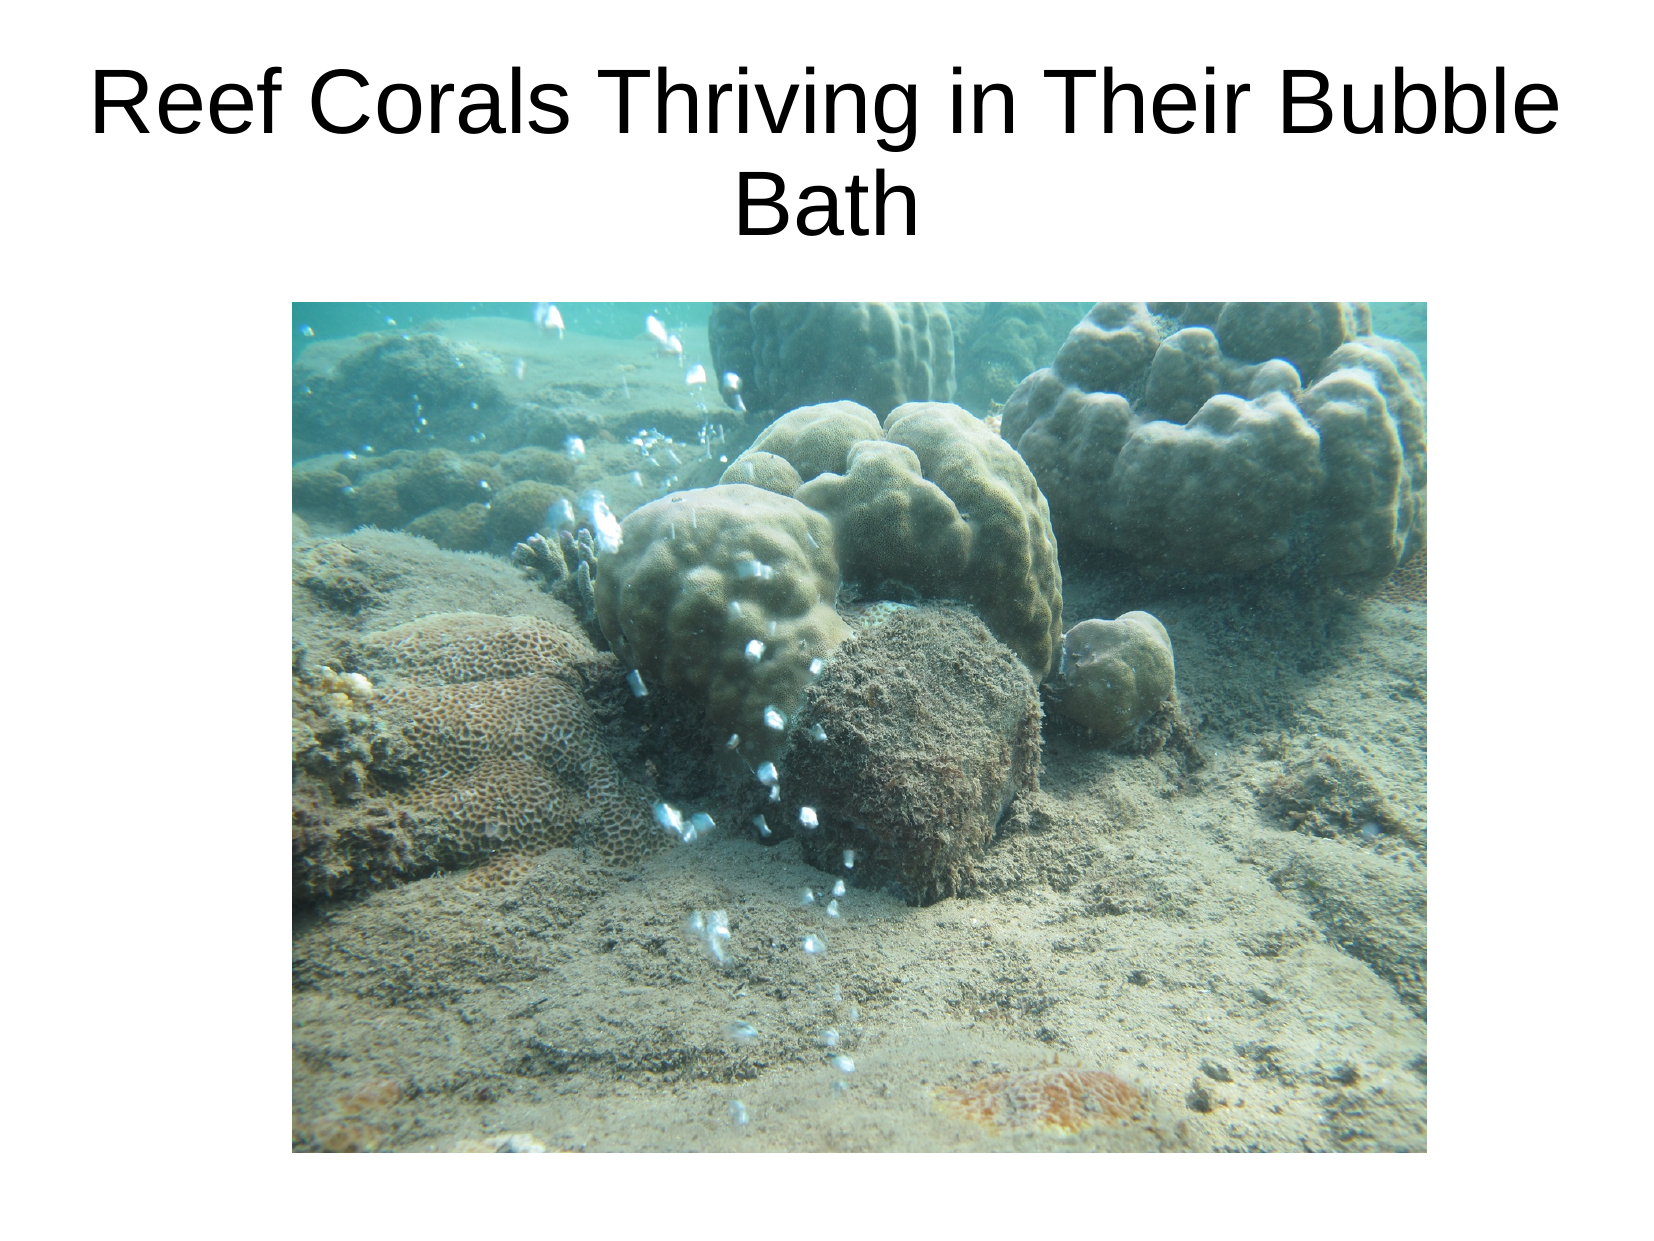

# Reef Corals Thriving in Their Bubble Bath